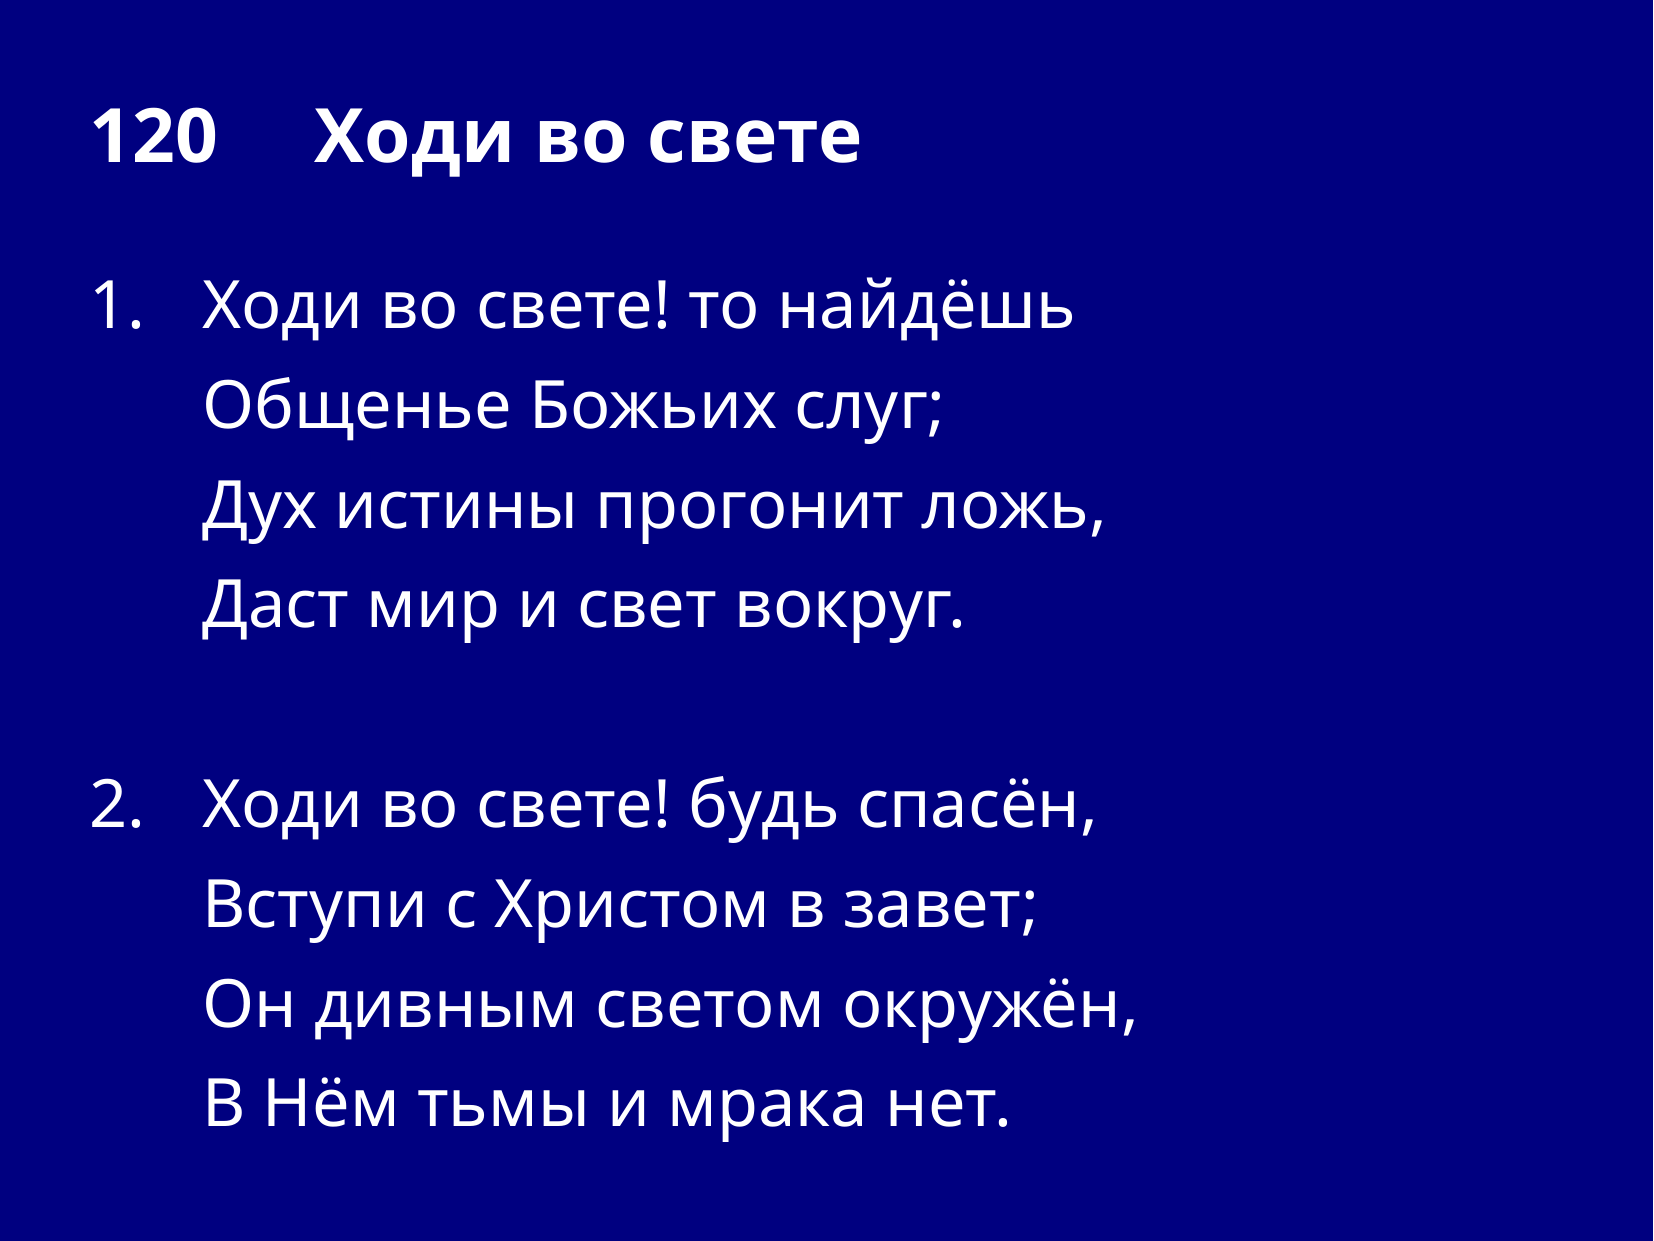

120	Ходи во свете
1.	Ходи во свете! то найдёшь
	Общенье Божьих слуг;
	Дух истины прогонит ложь,
	Даст мир и свет вокруг.
2.	Ходи во свете! будь спасён,
	Вступи с Христом в завет;
	Он дивным светом окружён,
	В Нём тьмы и мрака нет.